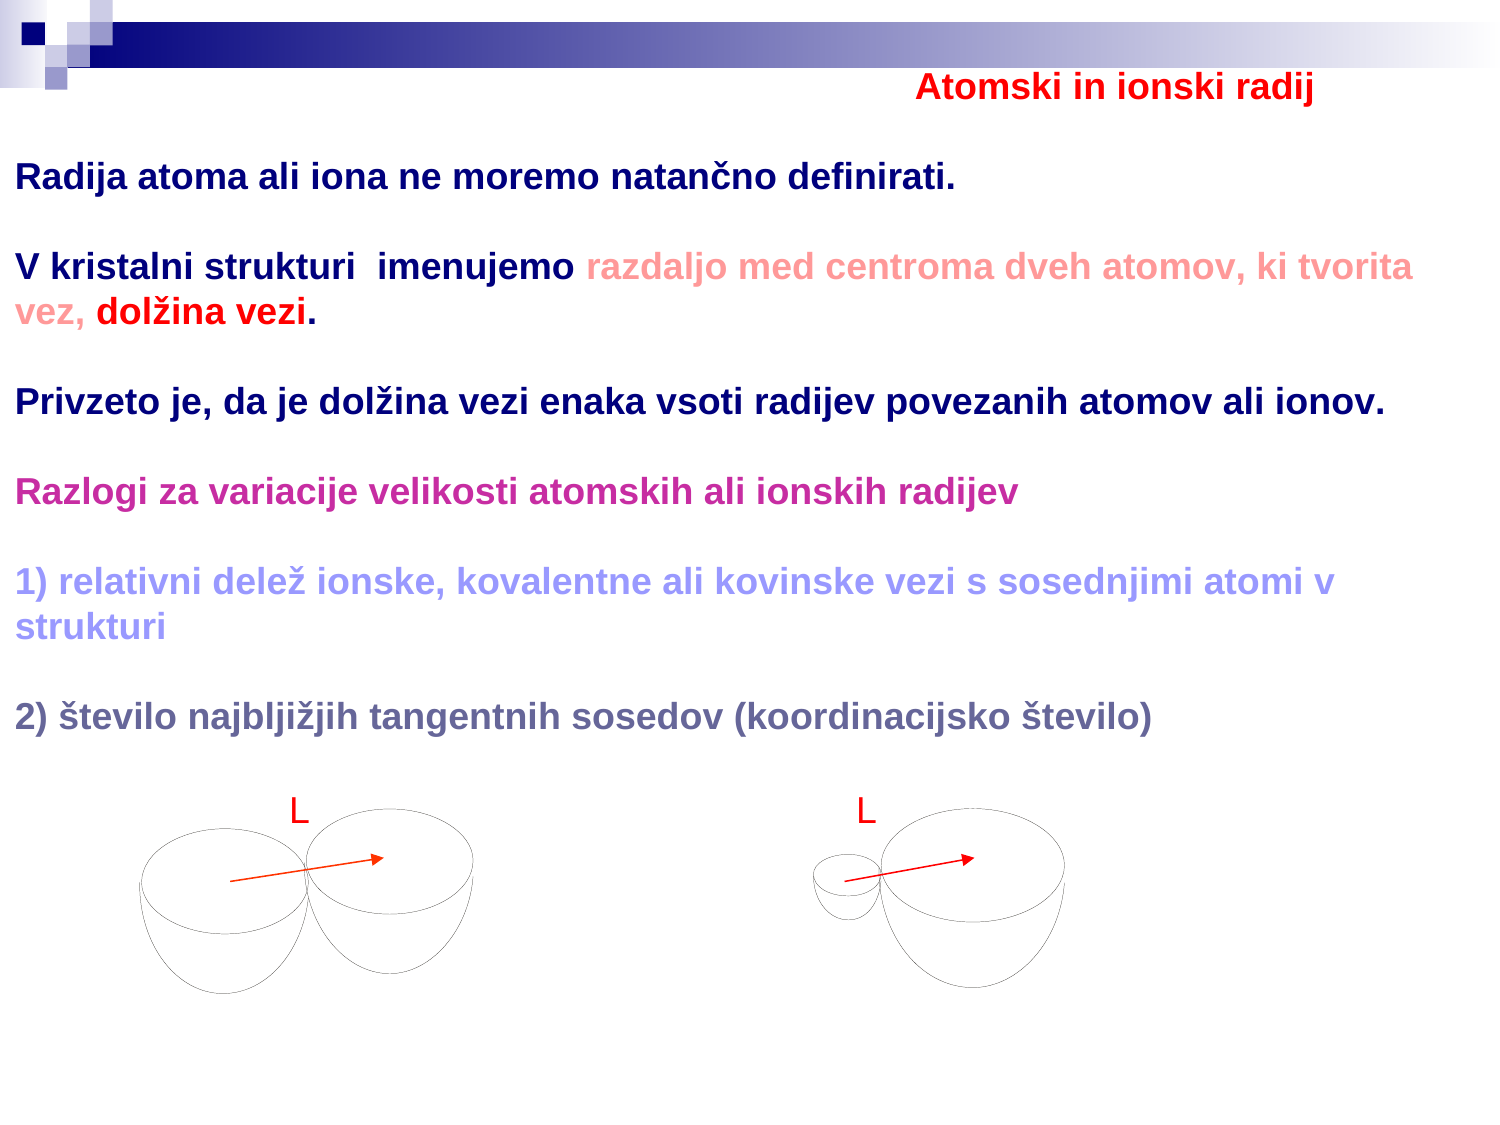

Atomski in ionski radij
Radija atoma ali iona ne moremo natančno definirati.
V kristalni strukturi imenujemo razdaljo med centroma dveh atomov, ki tvorita vez, dolžina vezi.
Privzeto je, da je dolžina vezi enaka vsoti radijev povezanih atomov ali ionov.
Razlogi za variacije velikosti atomskih ali ionskih radijev
1) relativni delež ionske, kovalentne ali kovinske vezi s sosednjimi atomi v strukturi
2) število najbljižjih tangentnih sosedov (koordinacijsko število)
L
L